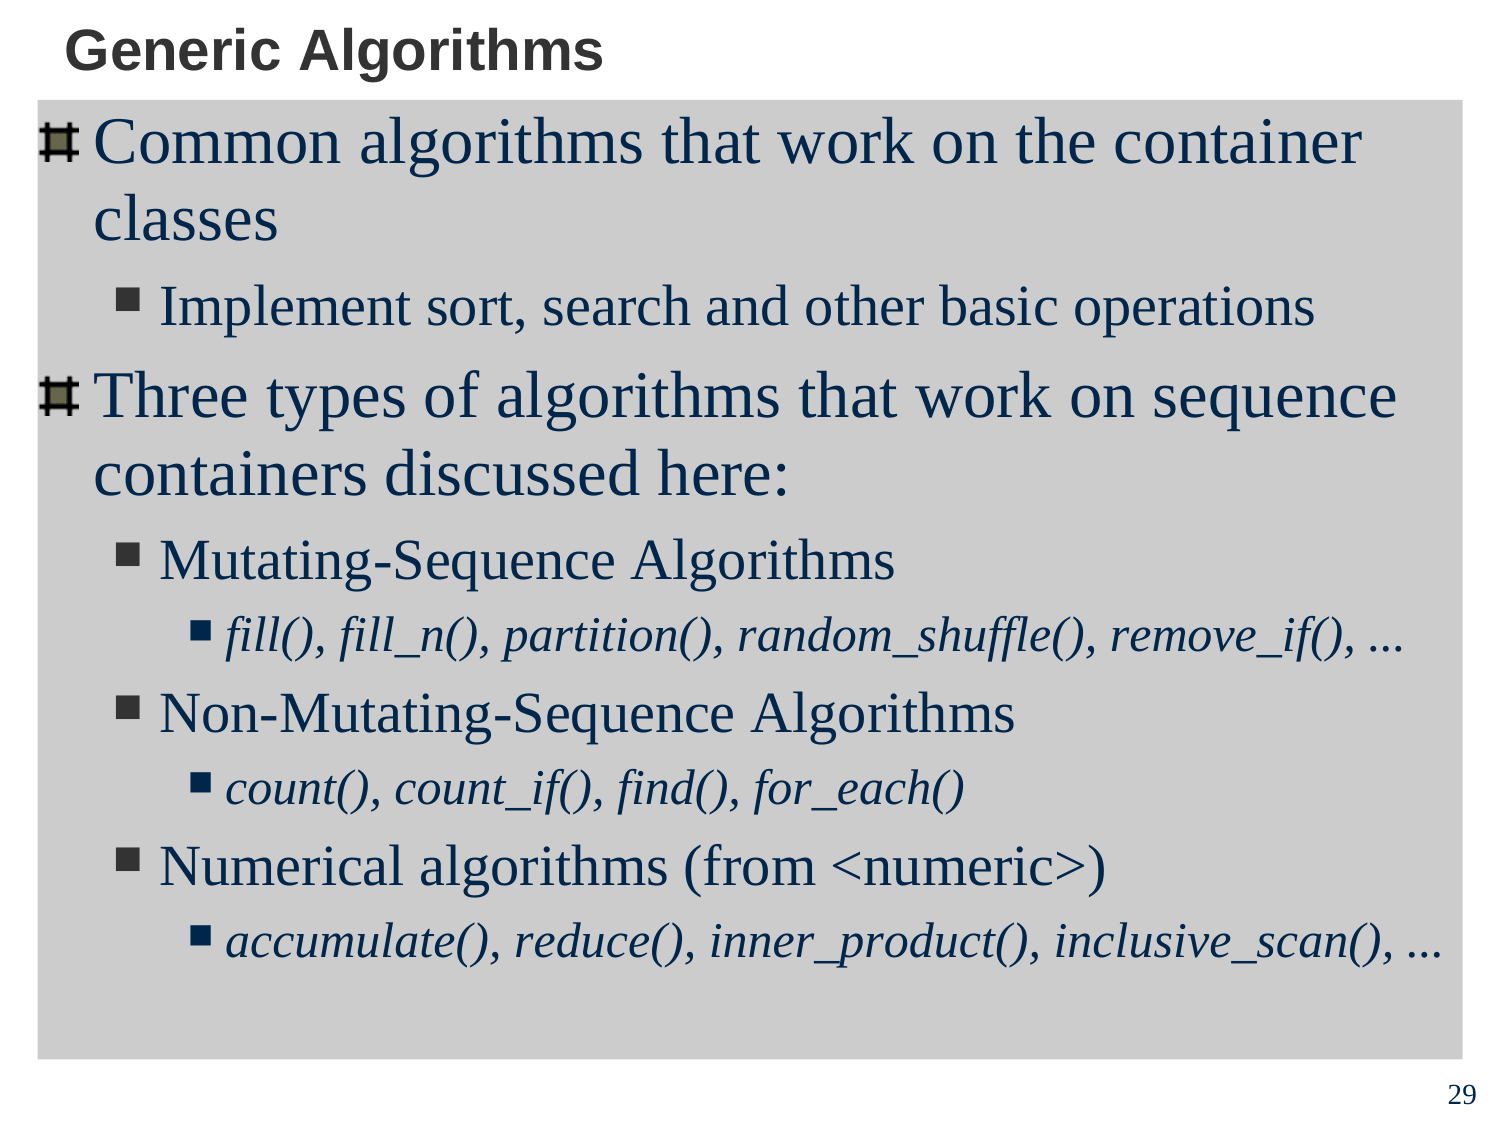

# Generic Algorithms
Common algorithms that work on the container classes
Implement sort, search and other basic operations
Three types of algorithms that work on sequence containers discussed here:
Mutating-Sequence Algorithms
fill(), fill_n(), partition(), random_shuffle(), remove_if(), ...
Non-Mutating-Sequence Algorithms
count(), count_if(), find(), for_each()
Numerical algorithms (from <numeric>)
accumulate(), reduce(), inner_product(), inclusive_scan(), ...